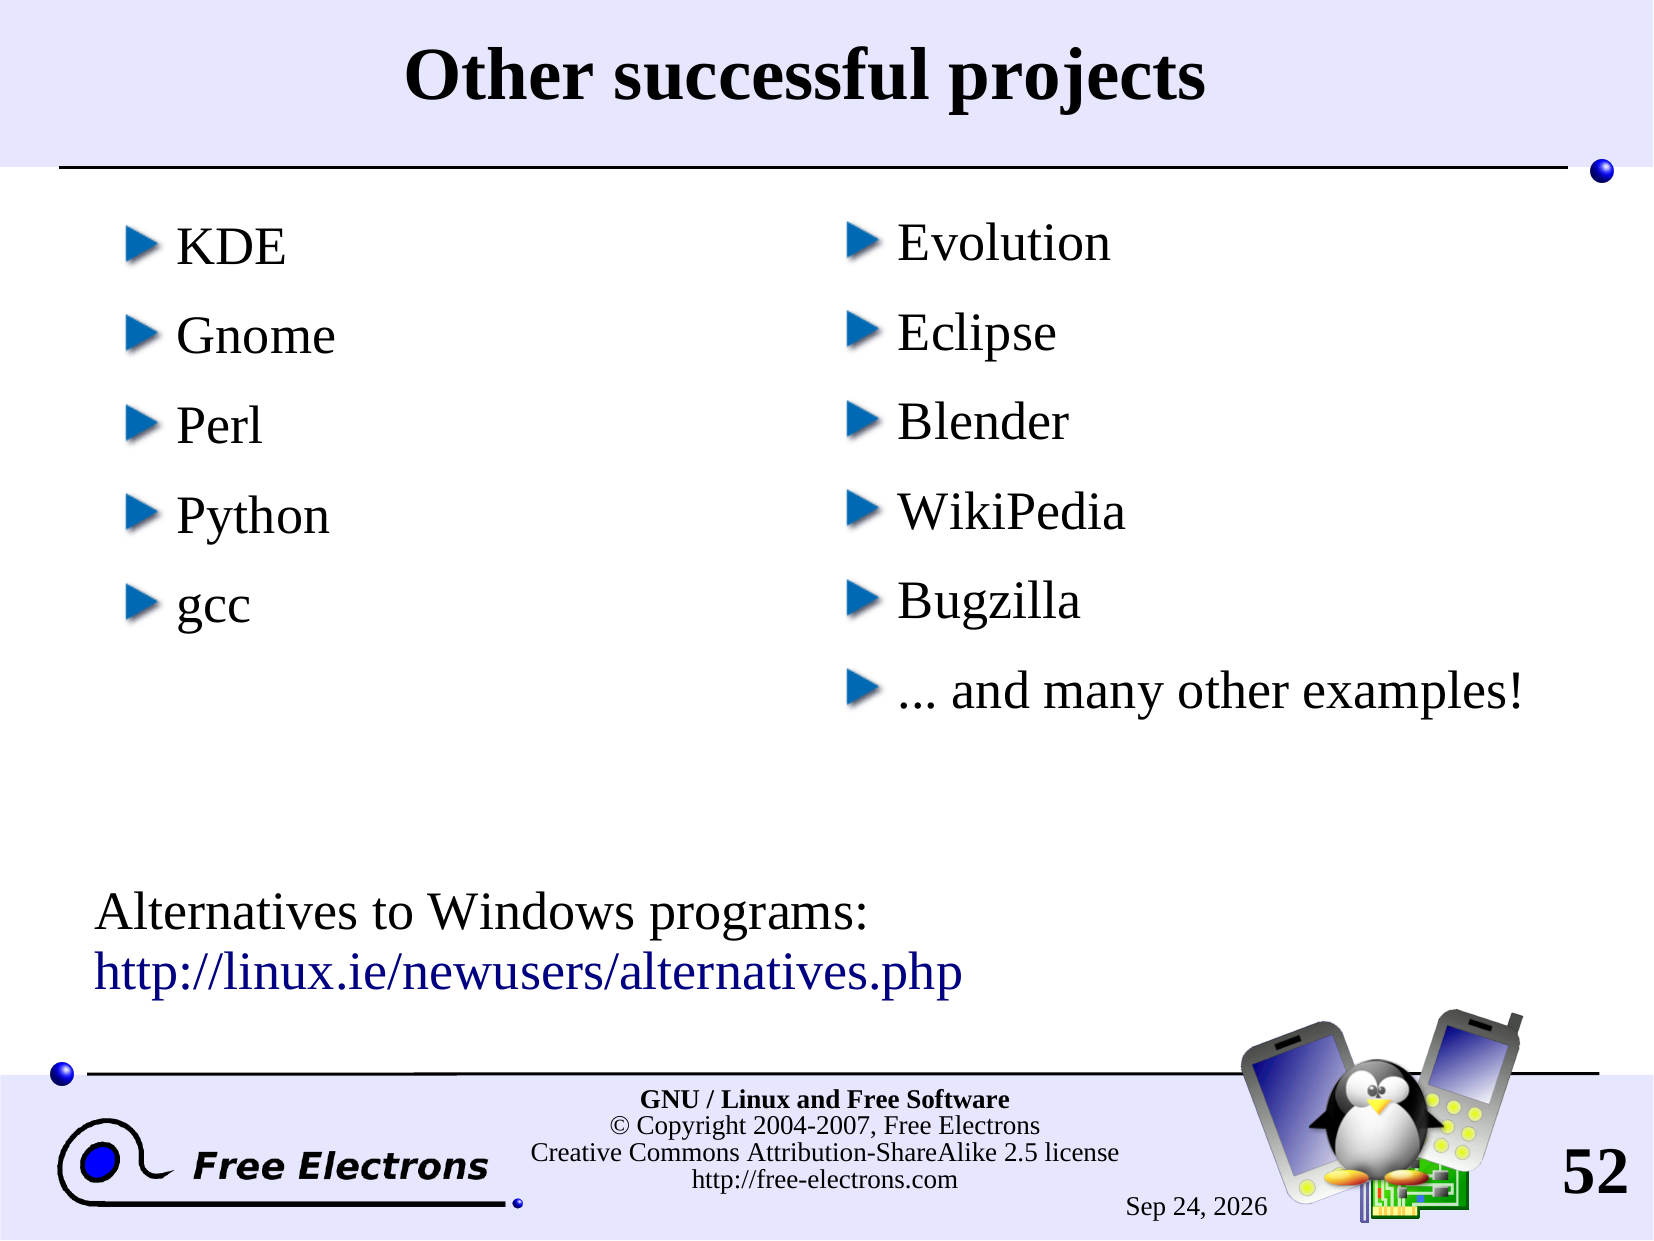

# Other successful projects
Evolution
Eclipse
Blender
WikiPedia
Bugzilla
... and many other examples!
KDE
Gnome
Perl
Python
gcc
Alternatives to Windows programs:
http://linux.ie/newusers/alternatives.php